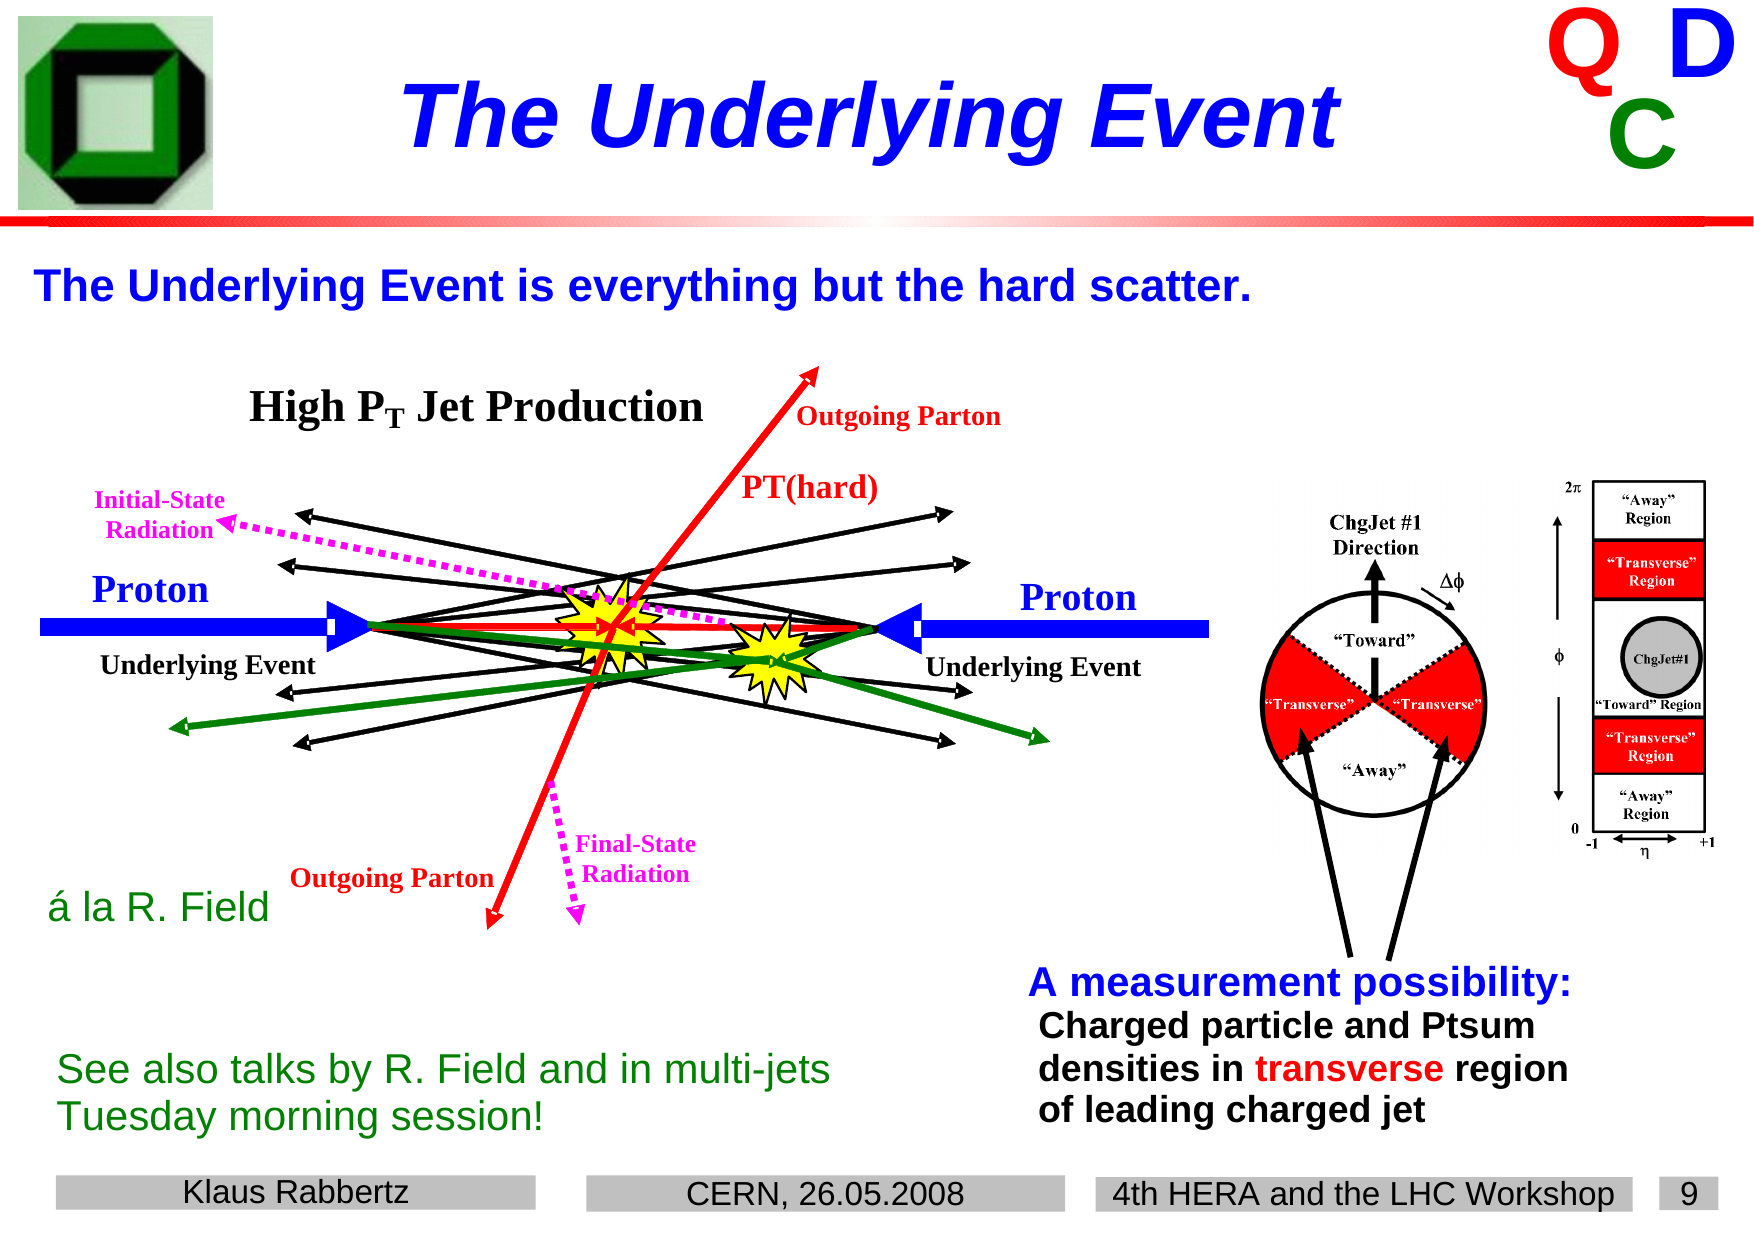

# The Underlying Event
The Underlying Event is everything but the hard scatter.
á la R. Field
A measurement possibility:
 Charged particle and Ptsum densities in transverse region of leading charged jet
See also talks by R. Field and in multi-jets
Tuesday morning session!